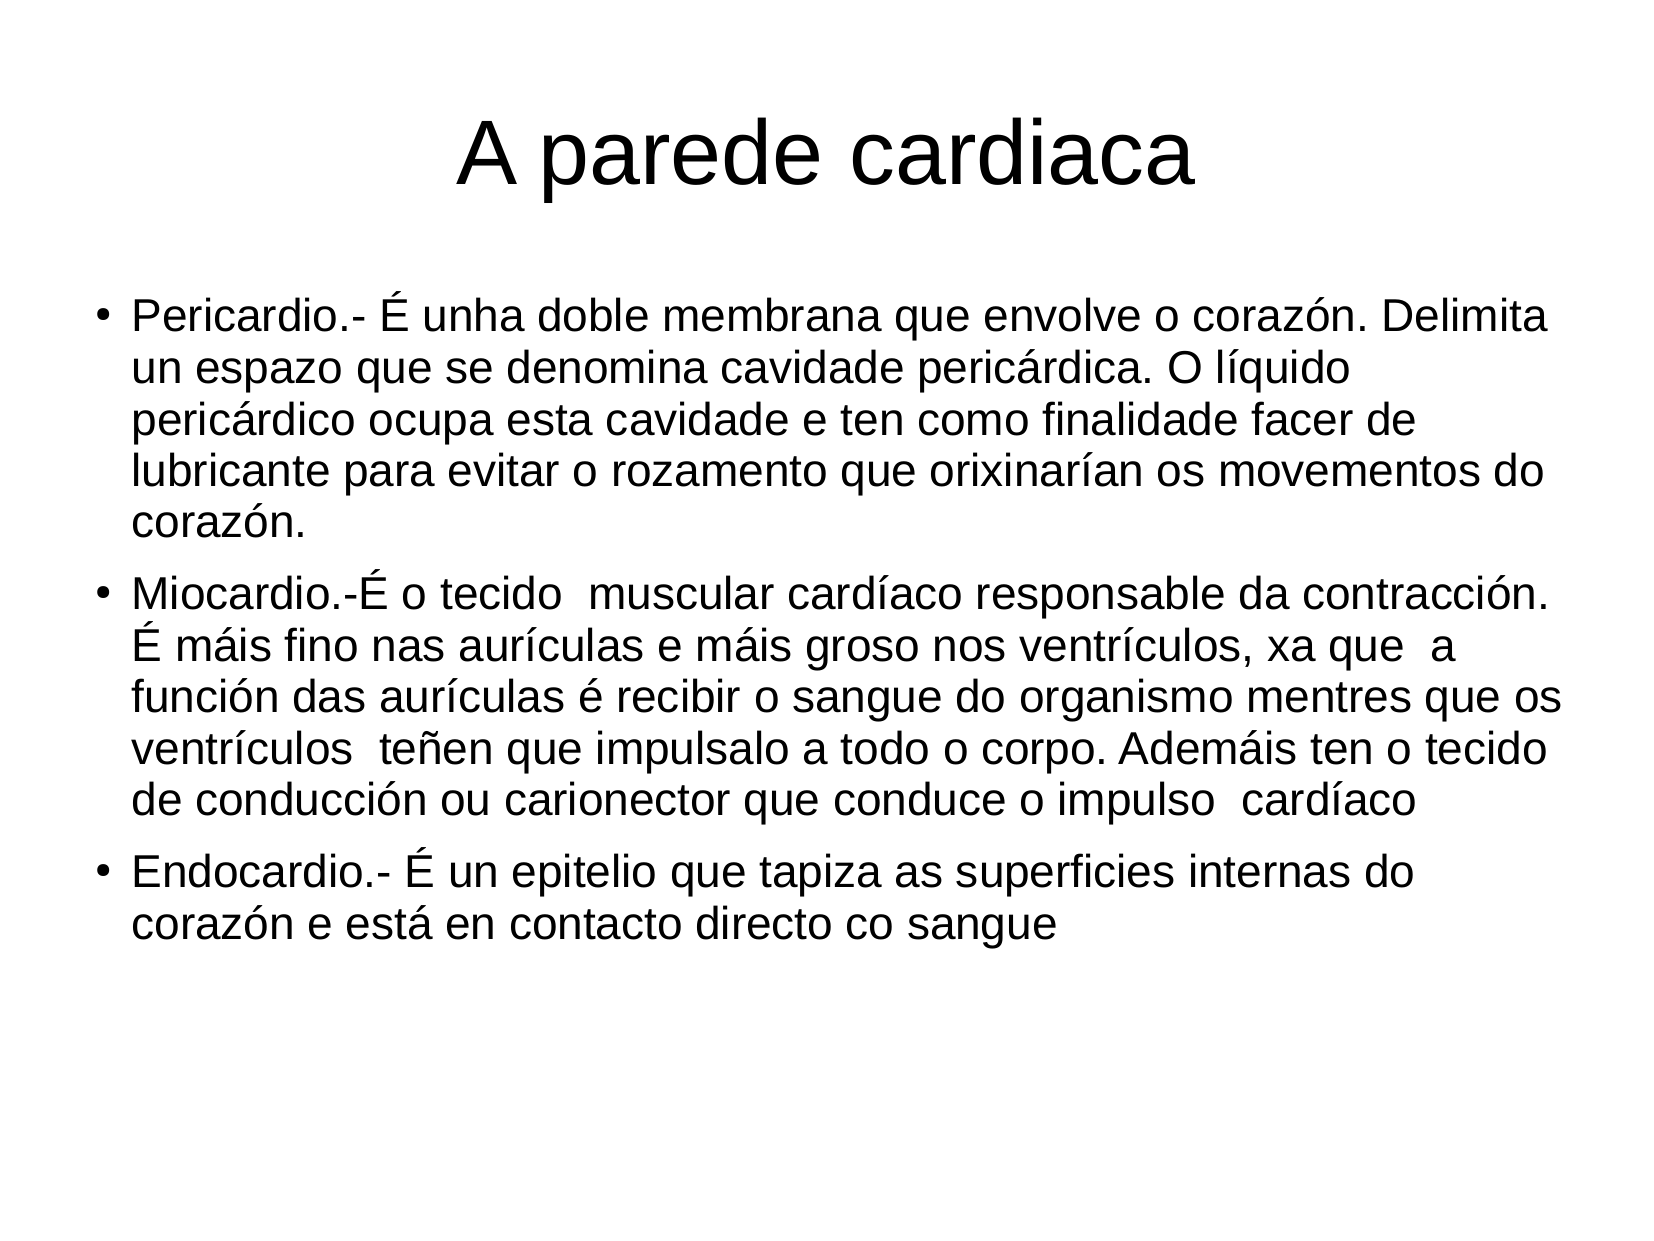

# A parede cardiaca
Pericardio.- É unha doble membrana que envolve o corazón. Delimita un espazo que se denomina cavidade pericárdica. O líquido pericárdico ocupa esta cavidade e ten como finalidade facer de lubricante para evitar o rozamento que orixinarían os movementos do corazón.
Miocardio.-É o tecido muscular cardíaco responsable da contracción. É máis fino nas aurículas e máis groso nos ventrículos, xa que a función das aurículas é recibir o sangue do organismo mentres que os ventrículos teñen que impulsalo a todo o corpo. Ademáis ten o tecido de conducción ou carionector que conduce o impulso cardíaco
Endocardio.- É un epitelio que tapiza as superficies internas do corazón e está en contacto directo co sangue